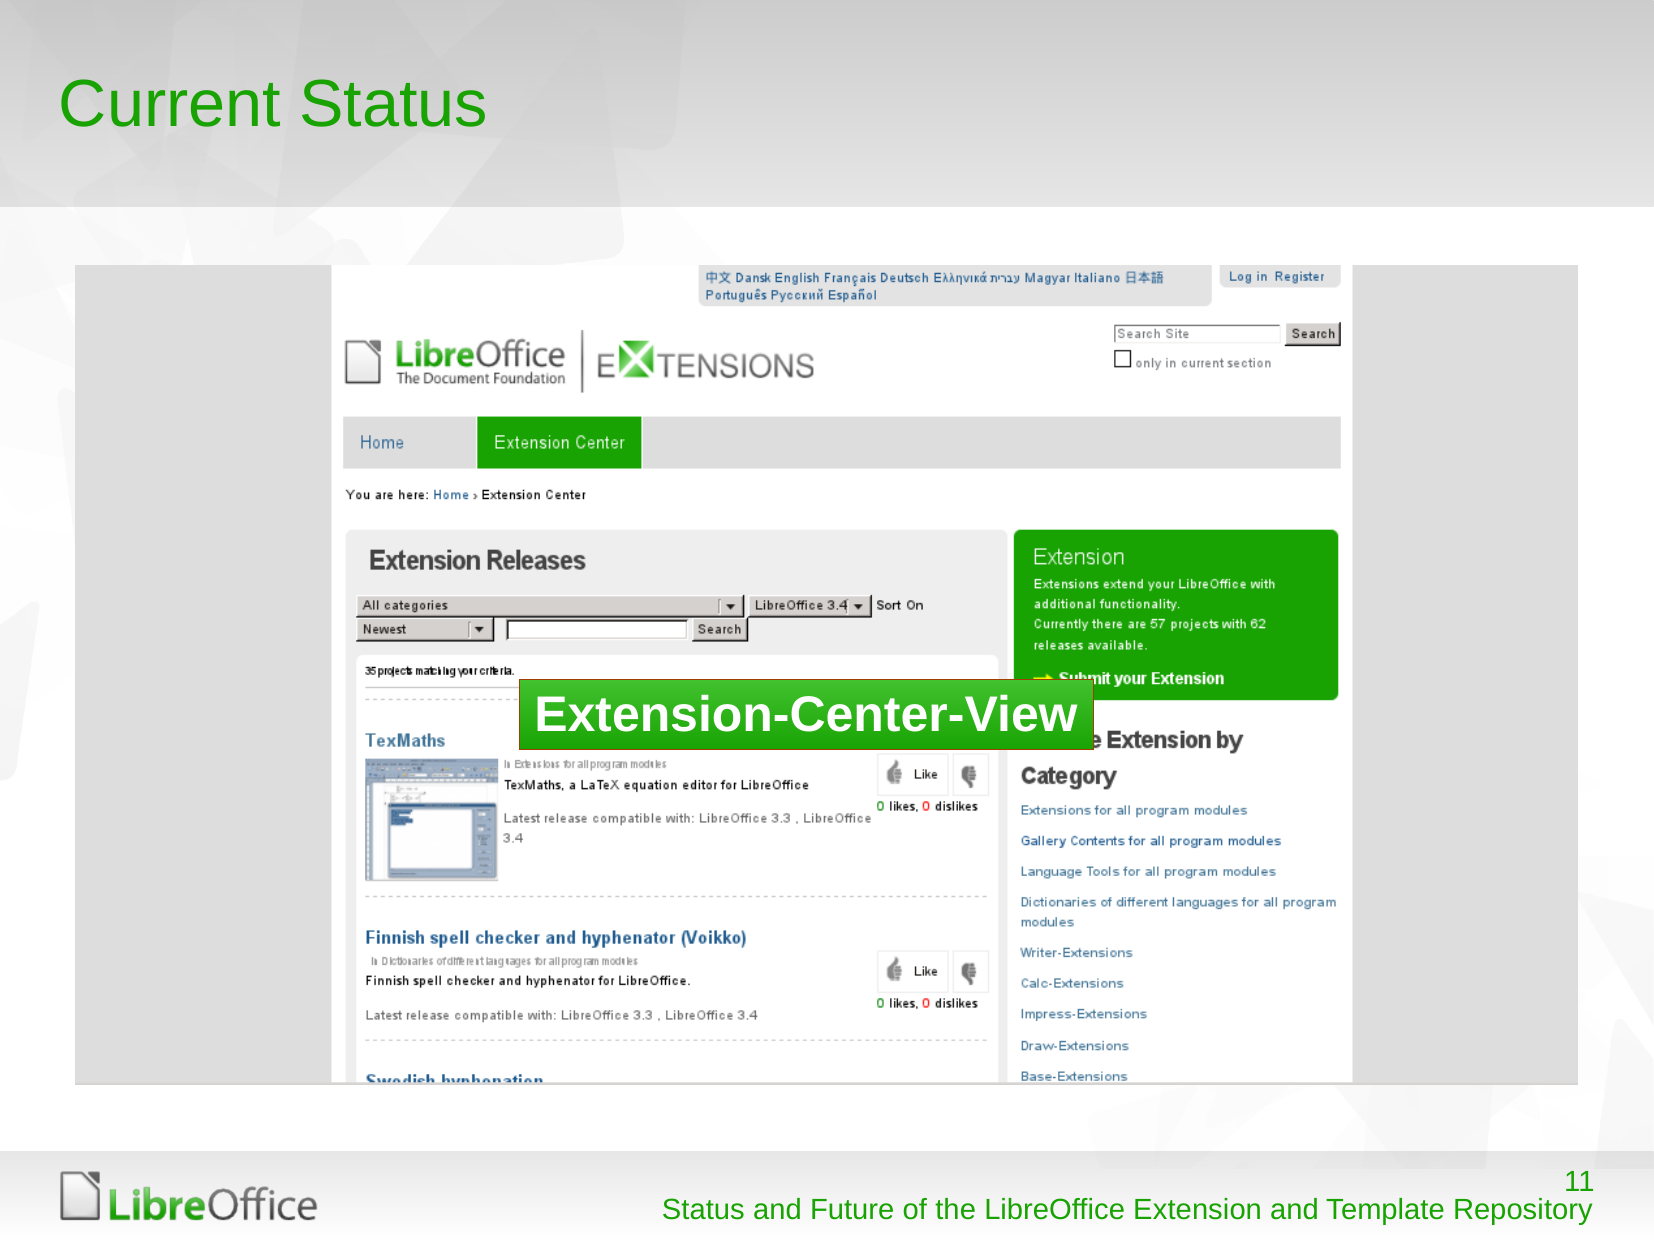

# Current Status
Extension-Center-View
11
Status and Future of the LibreOffice Extension and Template Repository